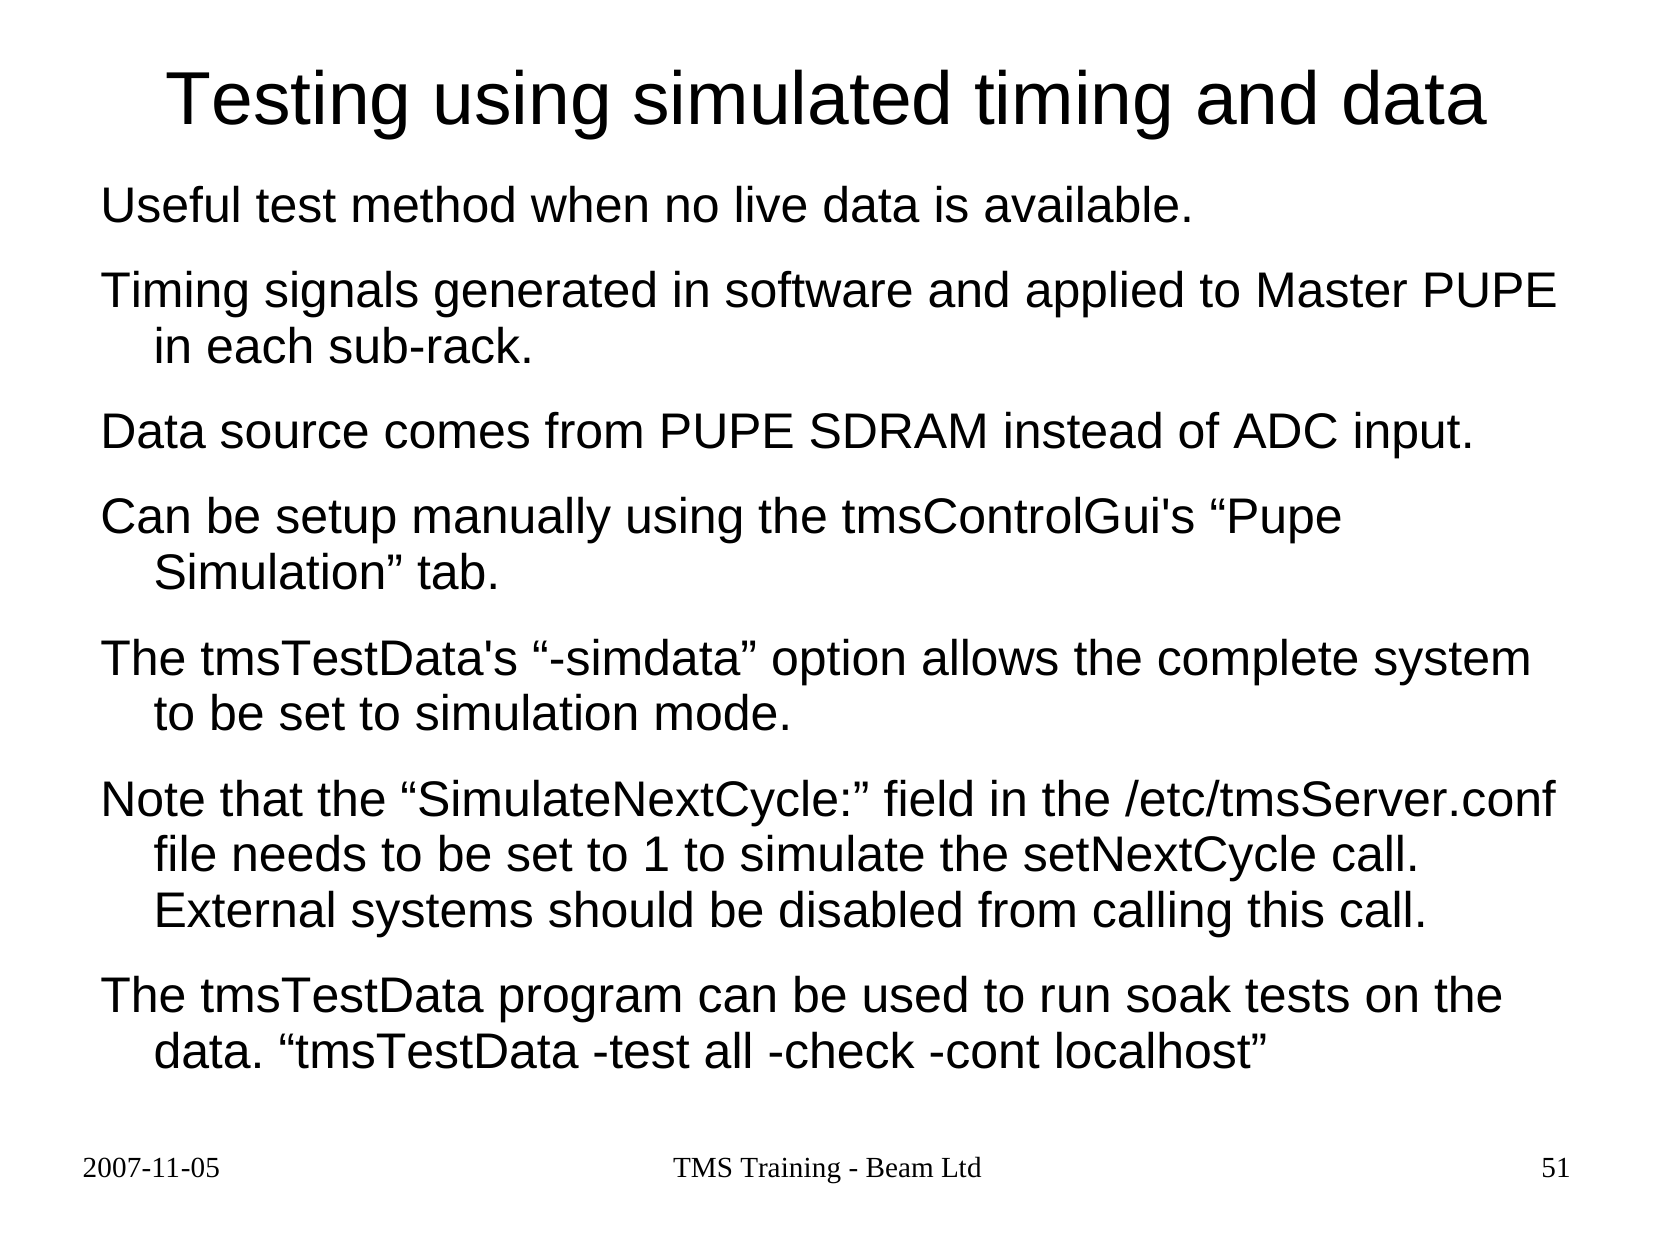

# Testing using simulated timing and data
Useful test method when no live data is available.
Timing signals generated in software and applied to Master PUPE in each sub-rack.
Data source comes from PUPE SDRAM instead of ADC input.
Can be setup manually using the tmsControlGui's “Pupe Simulation” tab.
The tmsTestData's “-simdata” option allows the complete system to be set to simulation mode.
Note that the “SimulateNextCycle:” field in the /etc/tmsServer.conf file needs to be set to 1 to simulate the setNextCycle call. External systems should be disabled from calling this call.
The tmsTestData program can be used to run soak tests on the data. “tmsTestData -test all -check -cont localhost”
51